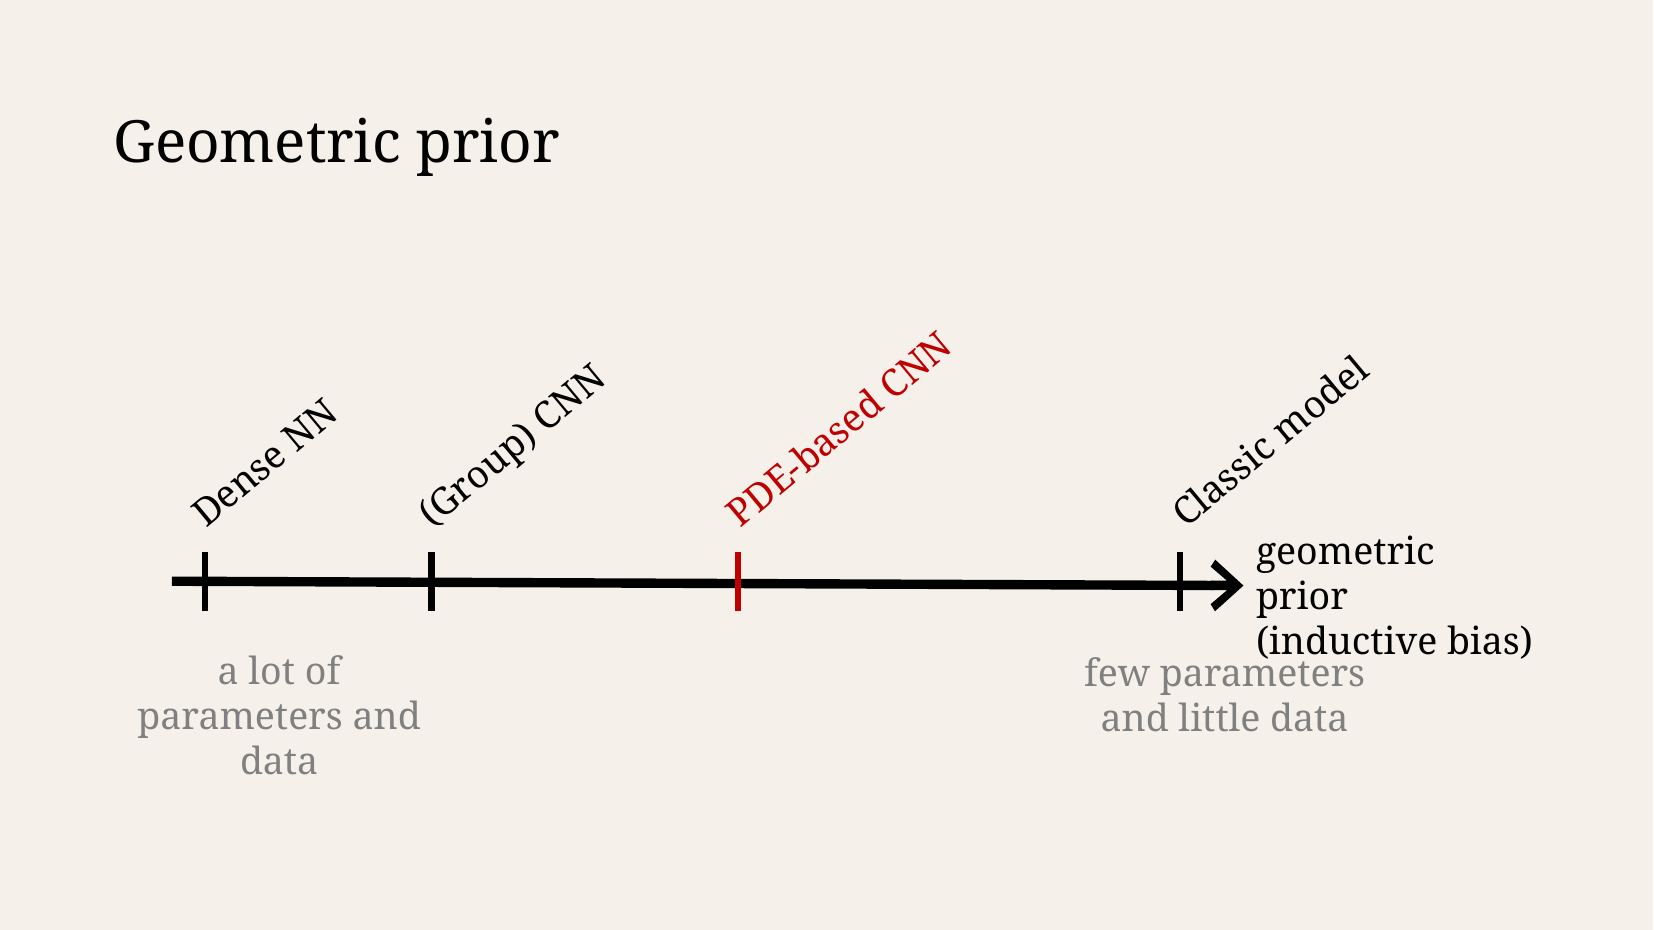

# Geometric prior
PDE-based CNN
(Group) CNN
Classic model
Dense NN
geometric prior
(inductive bias)
a lot of parameters and data
few parameters and little data